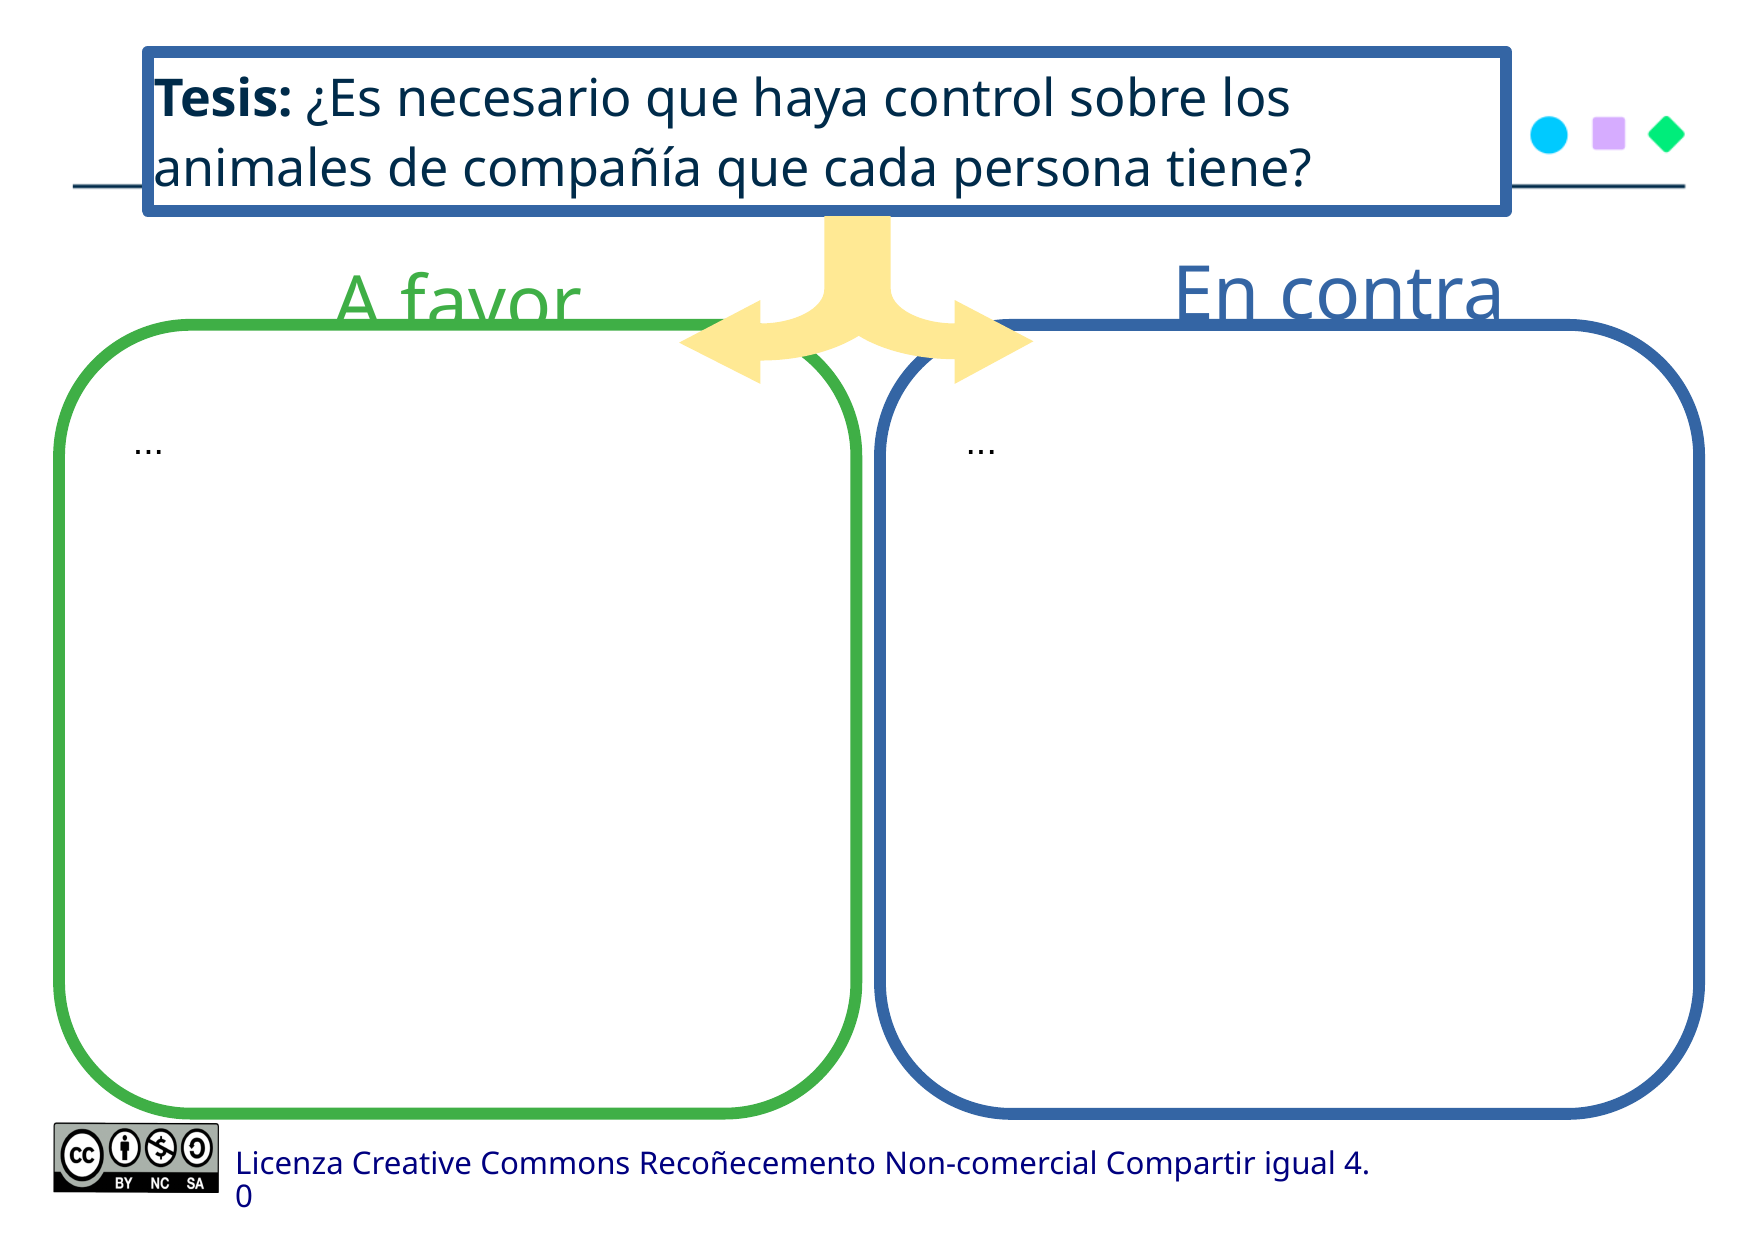

# Tesis: ¿Es necesario que haya control sobre los animales de compañía que cada persona tiene?
En contra
A favor
...
...
Licenza Creative Commons Recoñecemento Non-comercial Compartir igual 4.0